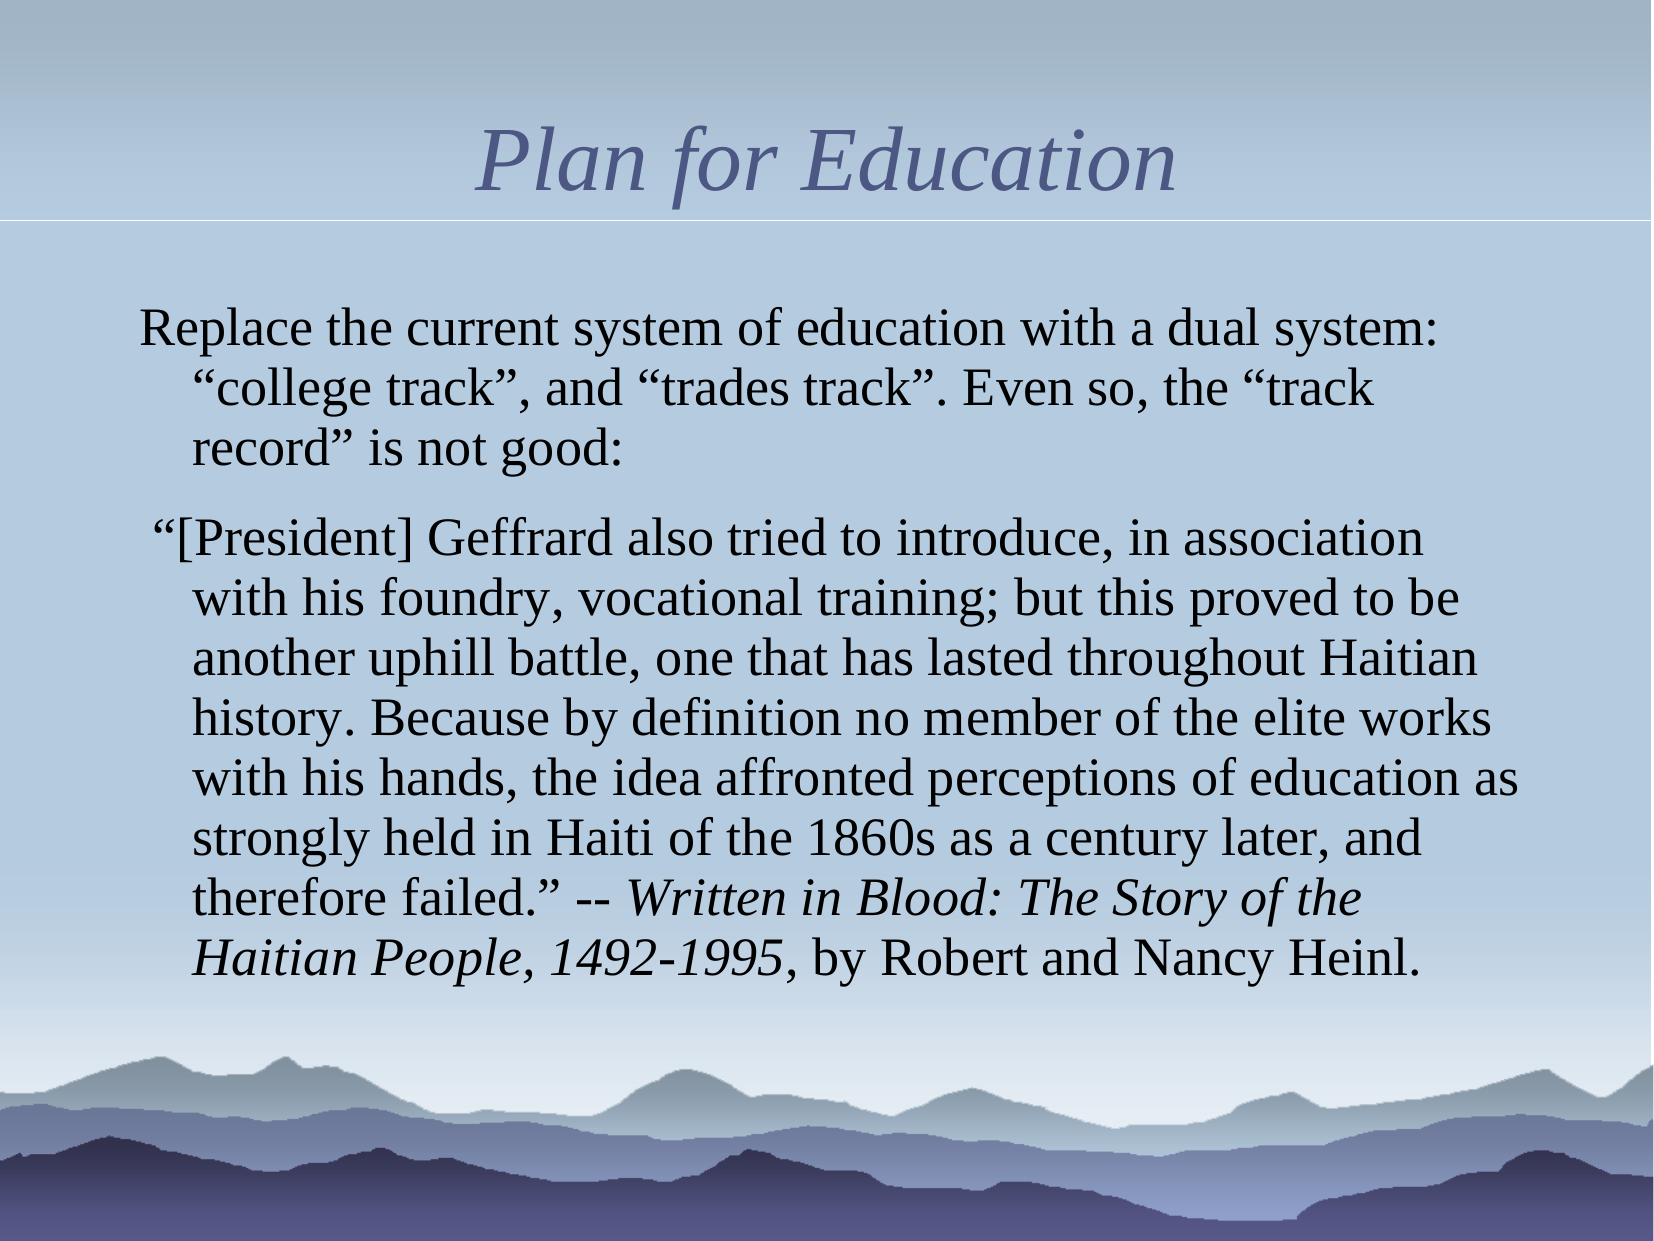

# Plan for Education
Replace the current system of education with a dual system: “college track”, and “trades track”. Even so, the “track record” is not good:
 “[President] Geffrard also tried to introduce, in association with his foundry, vocational training; but this proved to be another uphill battle, one that has lasted throughout Haitian history. Because by definition no member of the elite works with his hands, the idea affronted perceptions of education as strongly held in Haiti of the 1860s as a century later, and therefore failed.” -- Written in Blood: The Story of the Haitian People, 1492-1995, by Robert and Nancy Heinl.